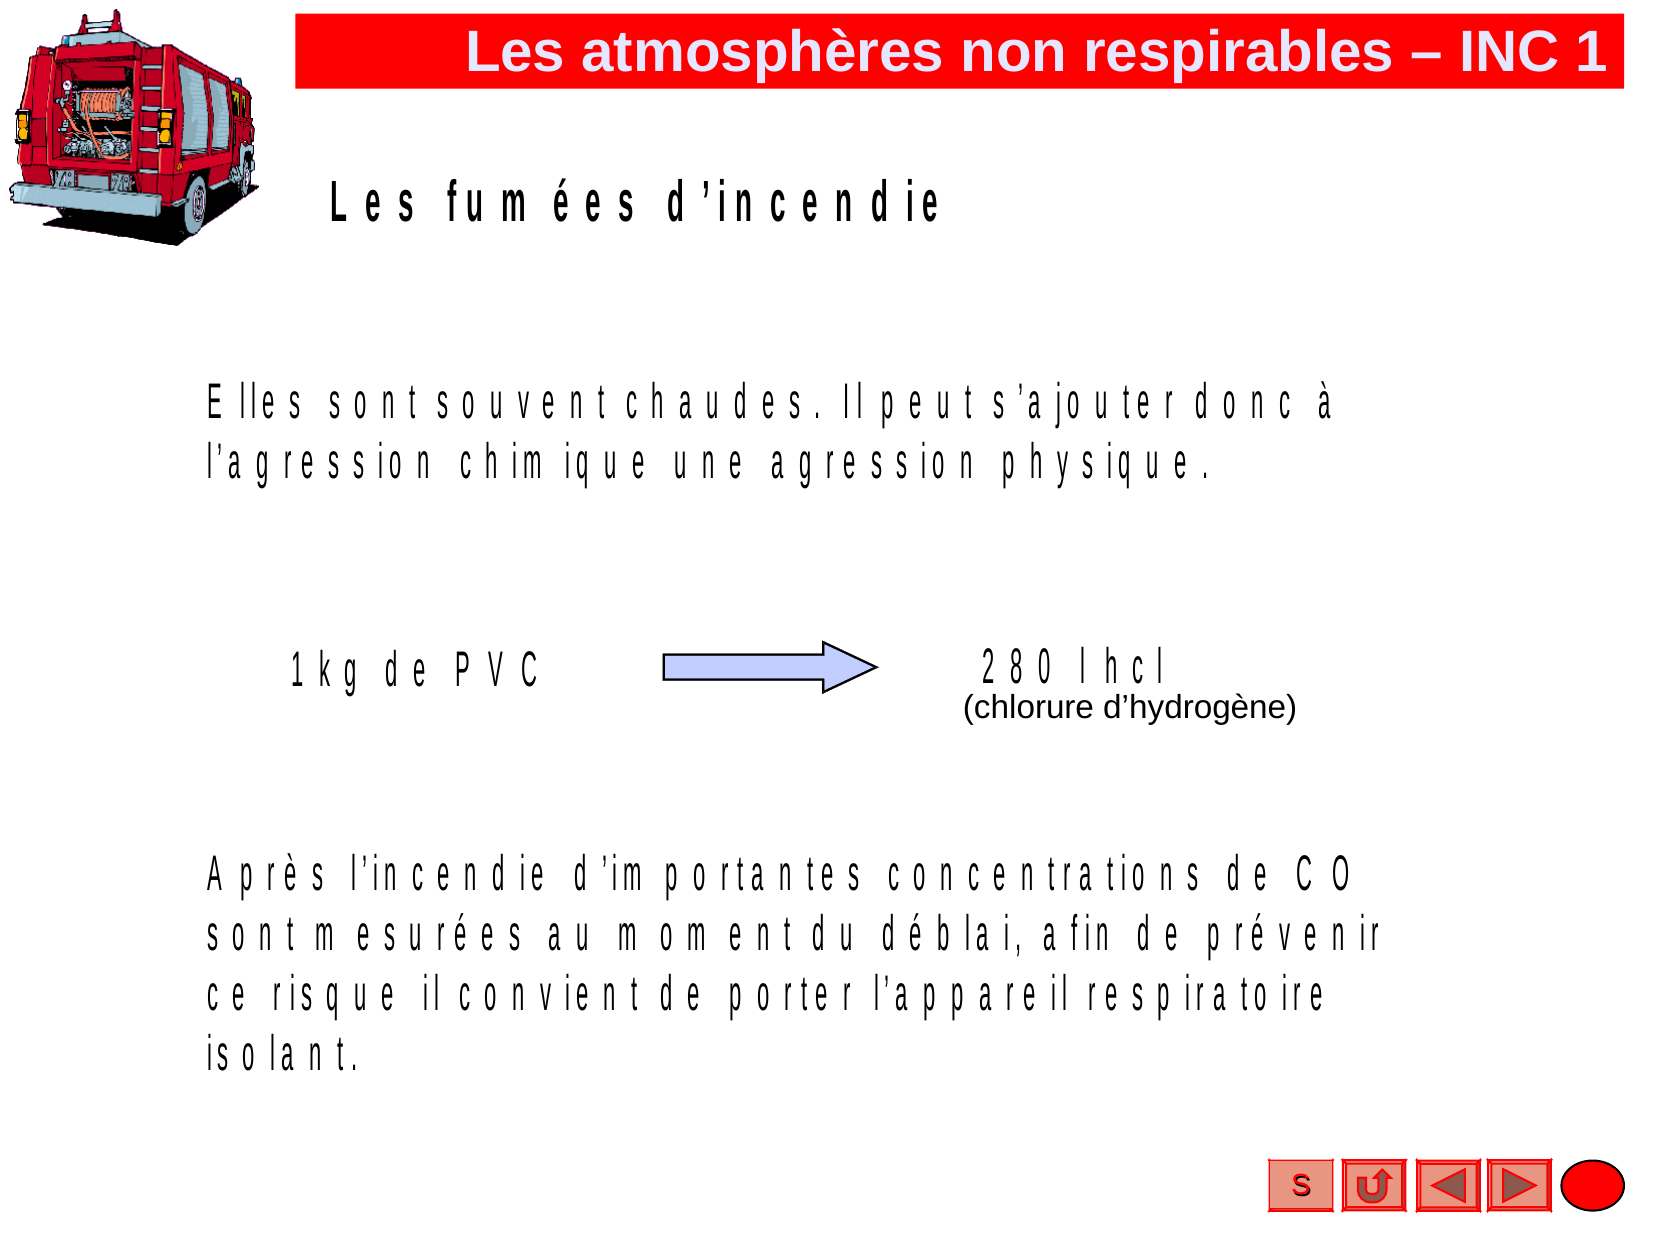

Les atmosphères non respirables – INC 1
(chlorure d’hydrogène)